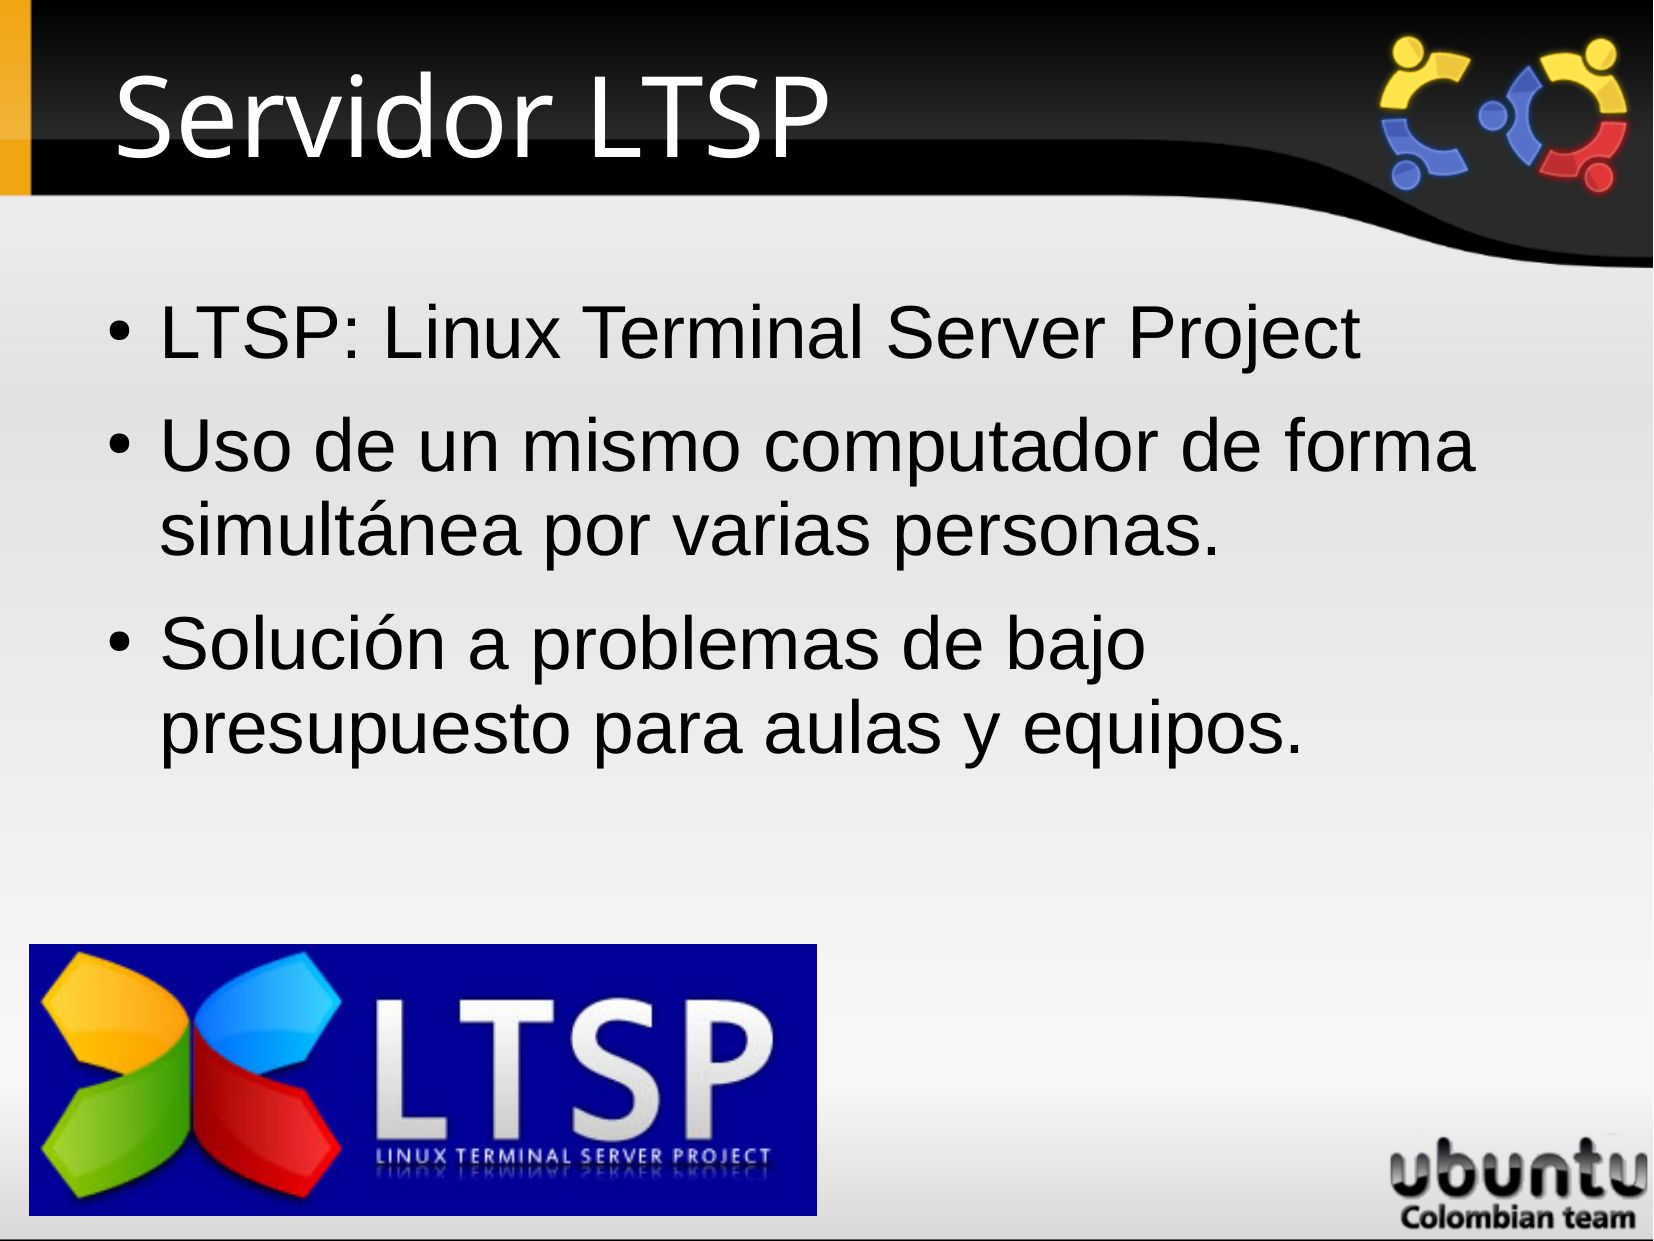

Servidor LTSP
# LTSP: Linux Terminal Server Project
Uso de un mismo computador de forma simultánea por varias personas.
Solución a problemas de bajo presupuesto para aulas y equipos.